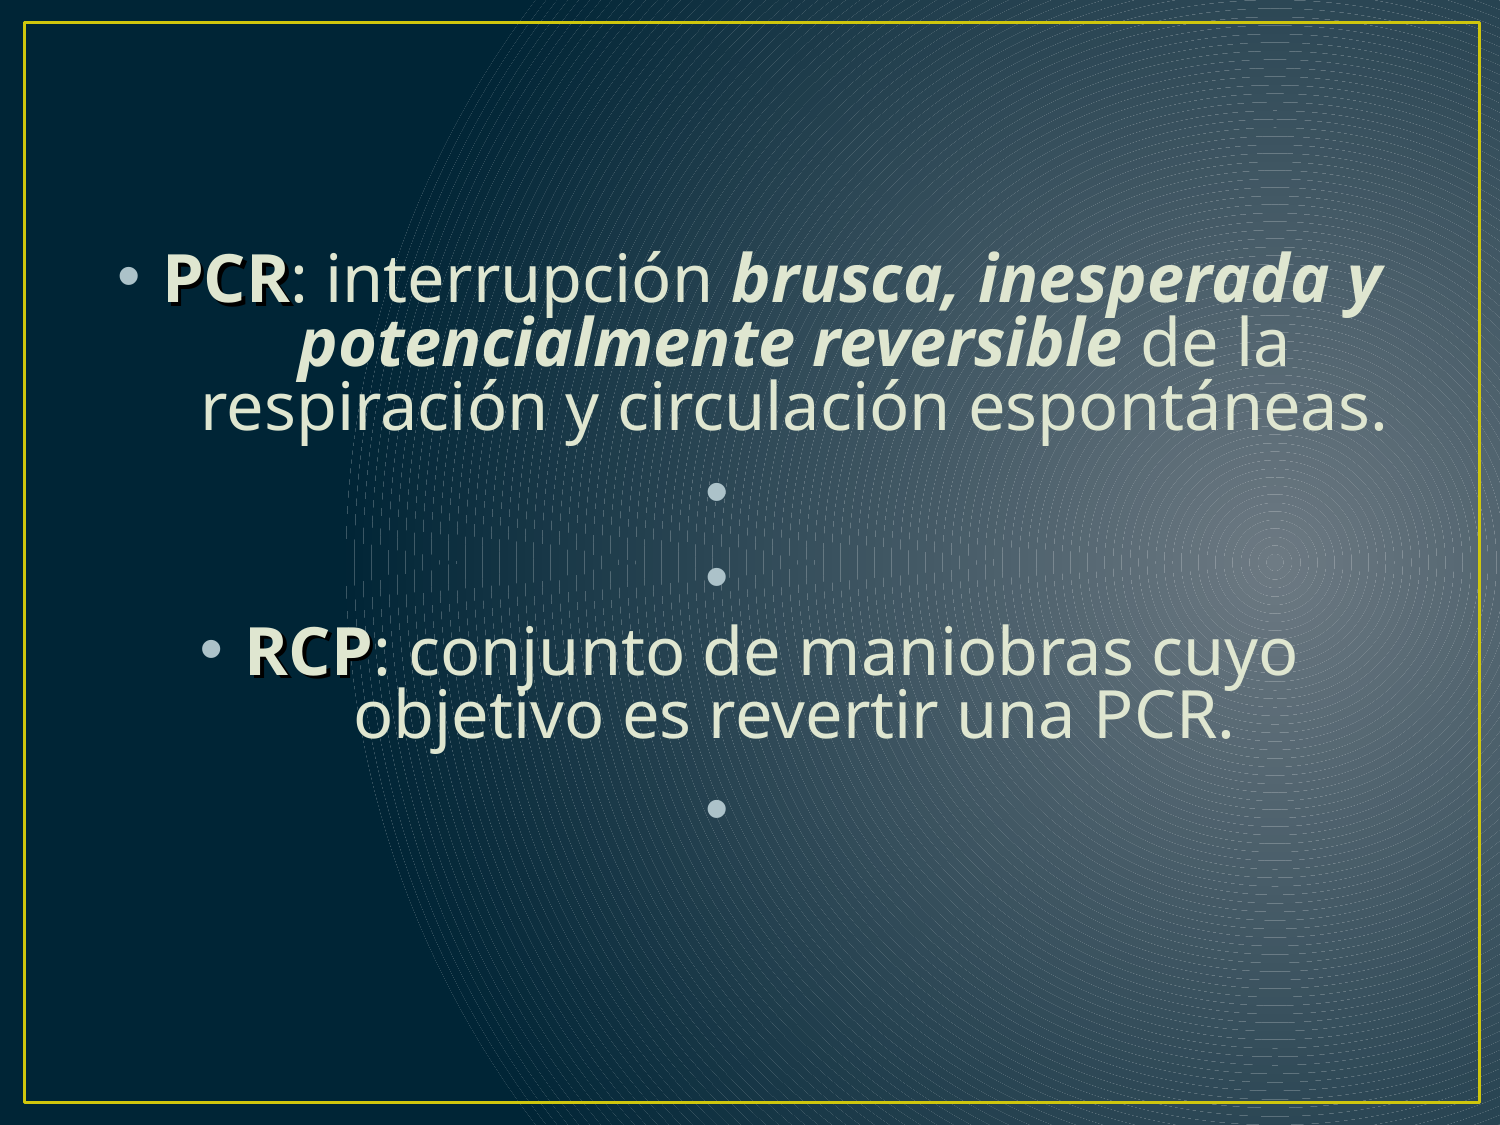

# PCR: interrupción brusca, inesperada y potencialmente reversible de la respiración y circulación espontáneas.
RCP: conjunto de maniobras cuyo objetivo es revertir una PCR.